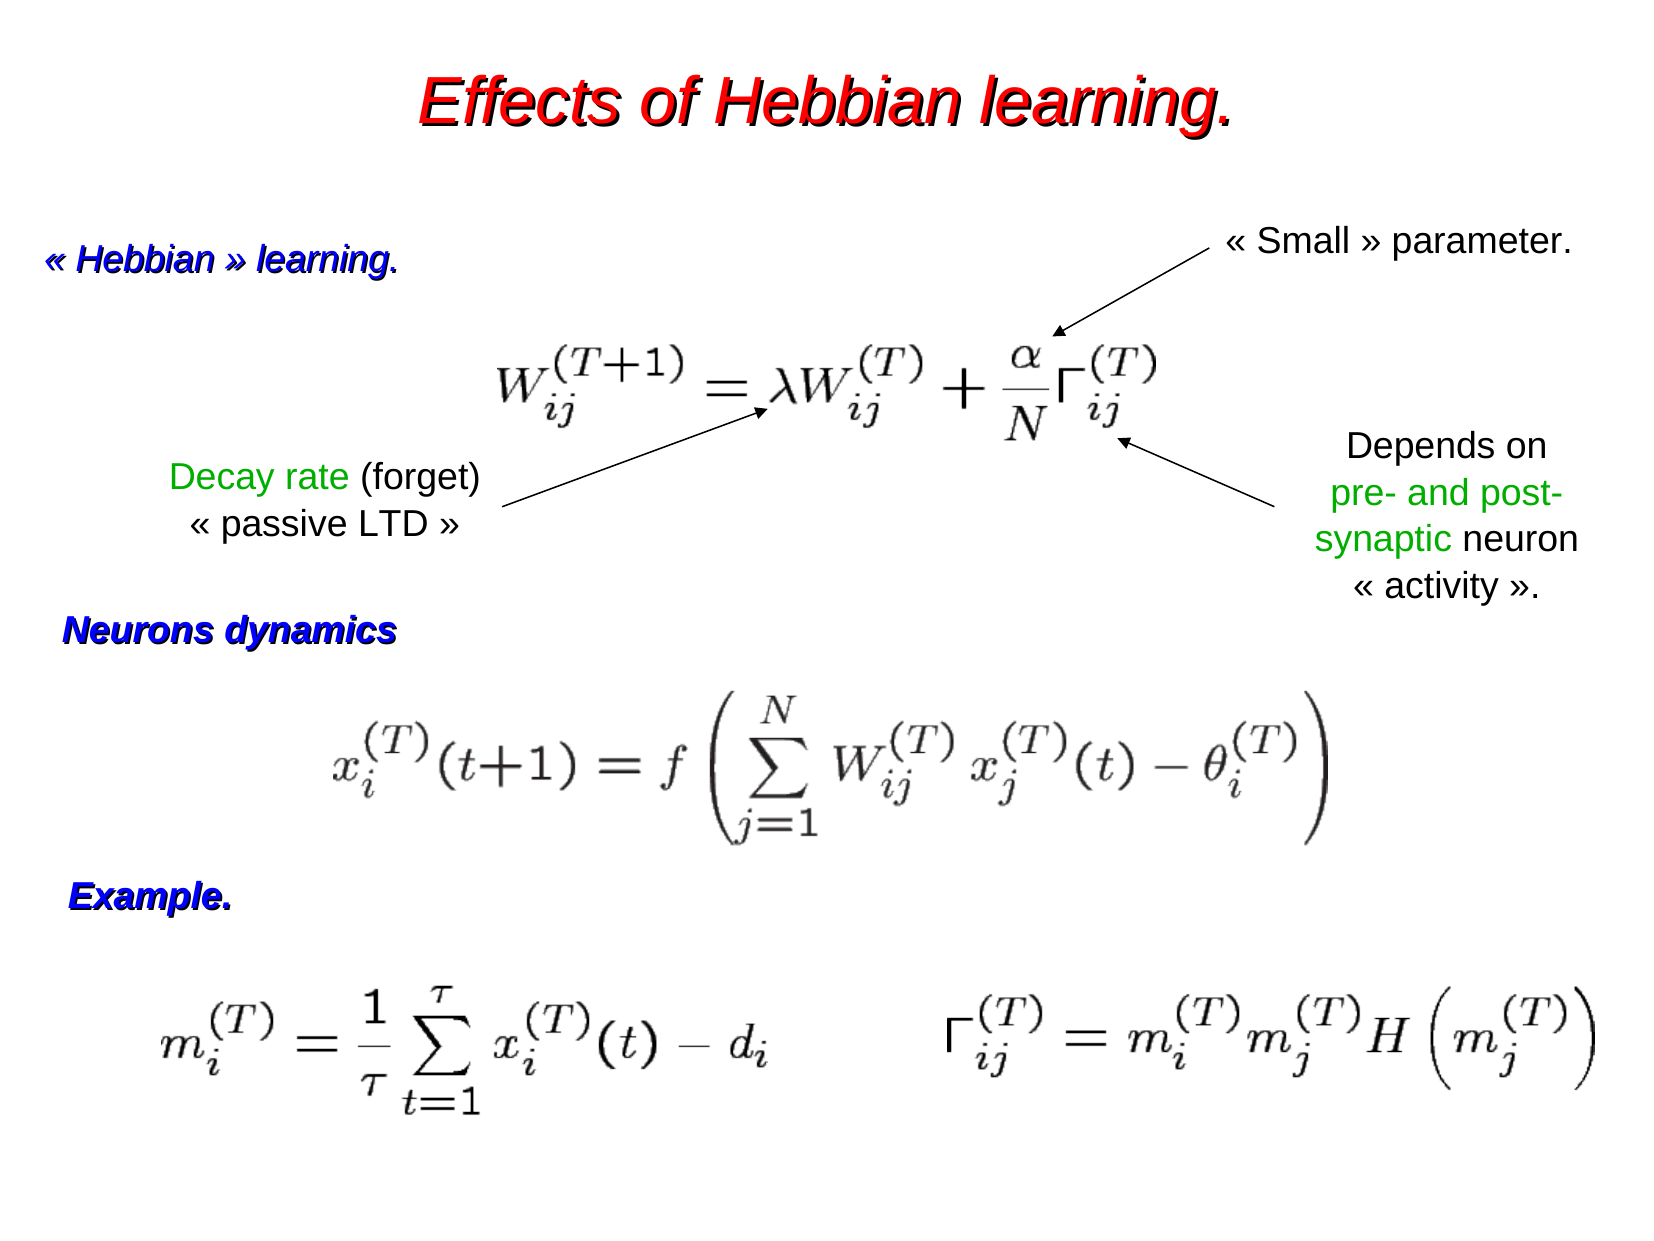

Effects of Hebbian learning.
« Small » parameter.
« Hebbian » learning.
Depends on pre- and post- synaptic neuron « activity ».
Decay rate (forget) « passive LTD »
Neurons dynamics
Example.